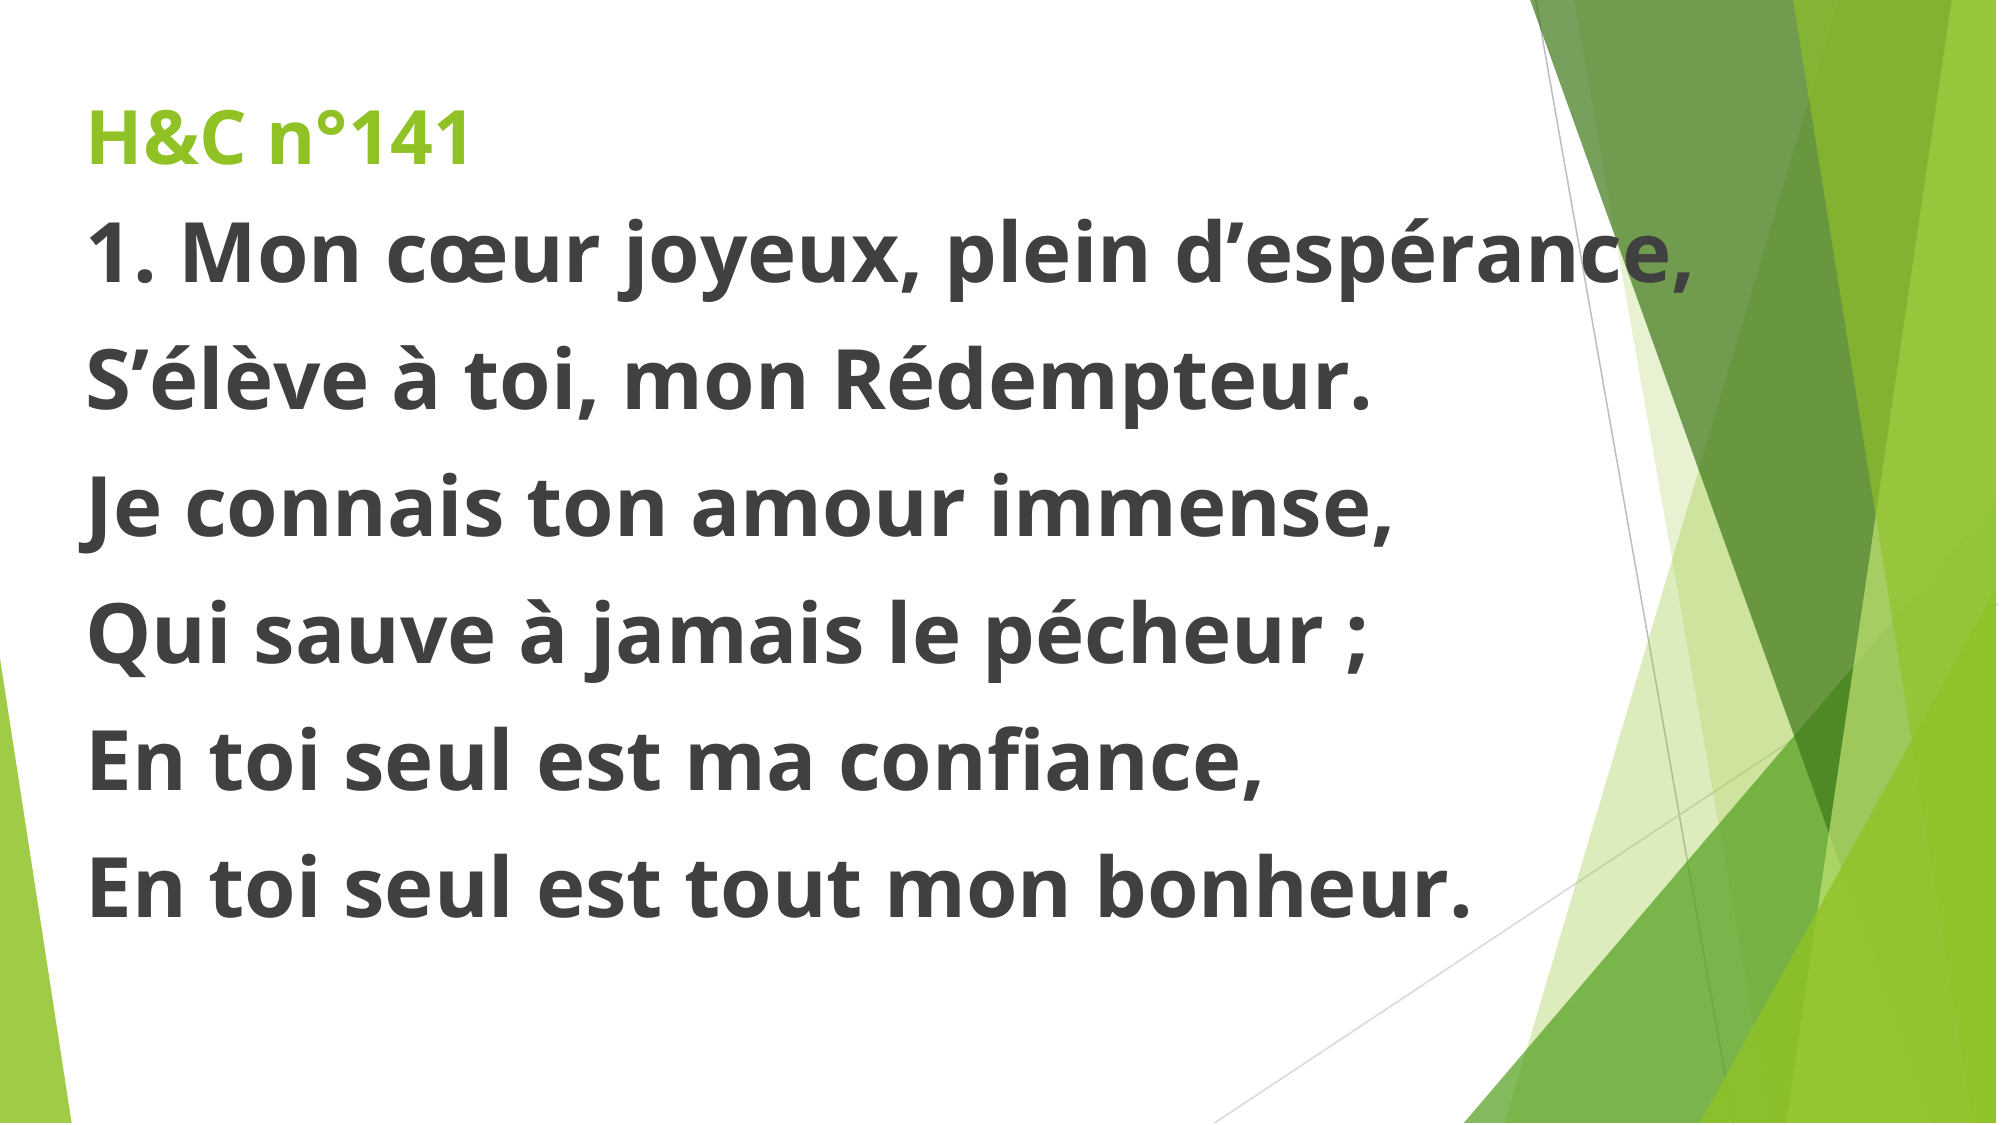

H&C n°141
1. Mon cœur joyeux, plein d’espérance,
S’élève à toi, mon Rédempteur.
Je connais ton amour immense,
Qui sauve à jamais le pécheur ;
En toi seul est ma confiance,
En toi seul est tout mon bonheur.